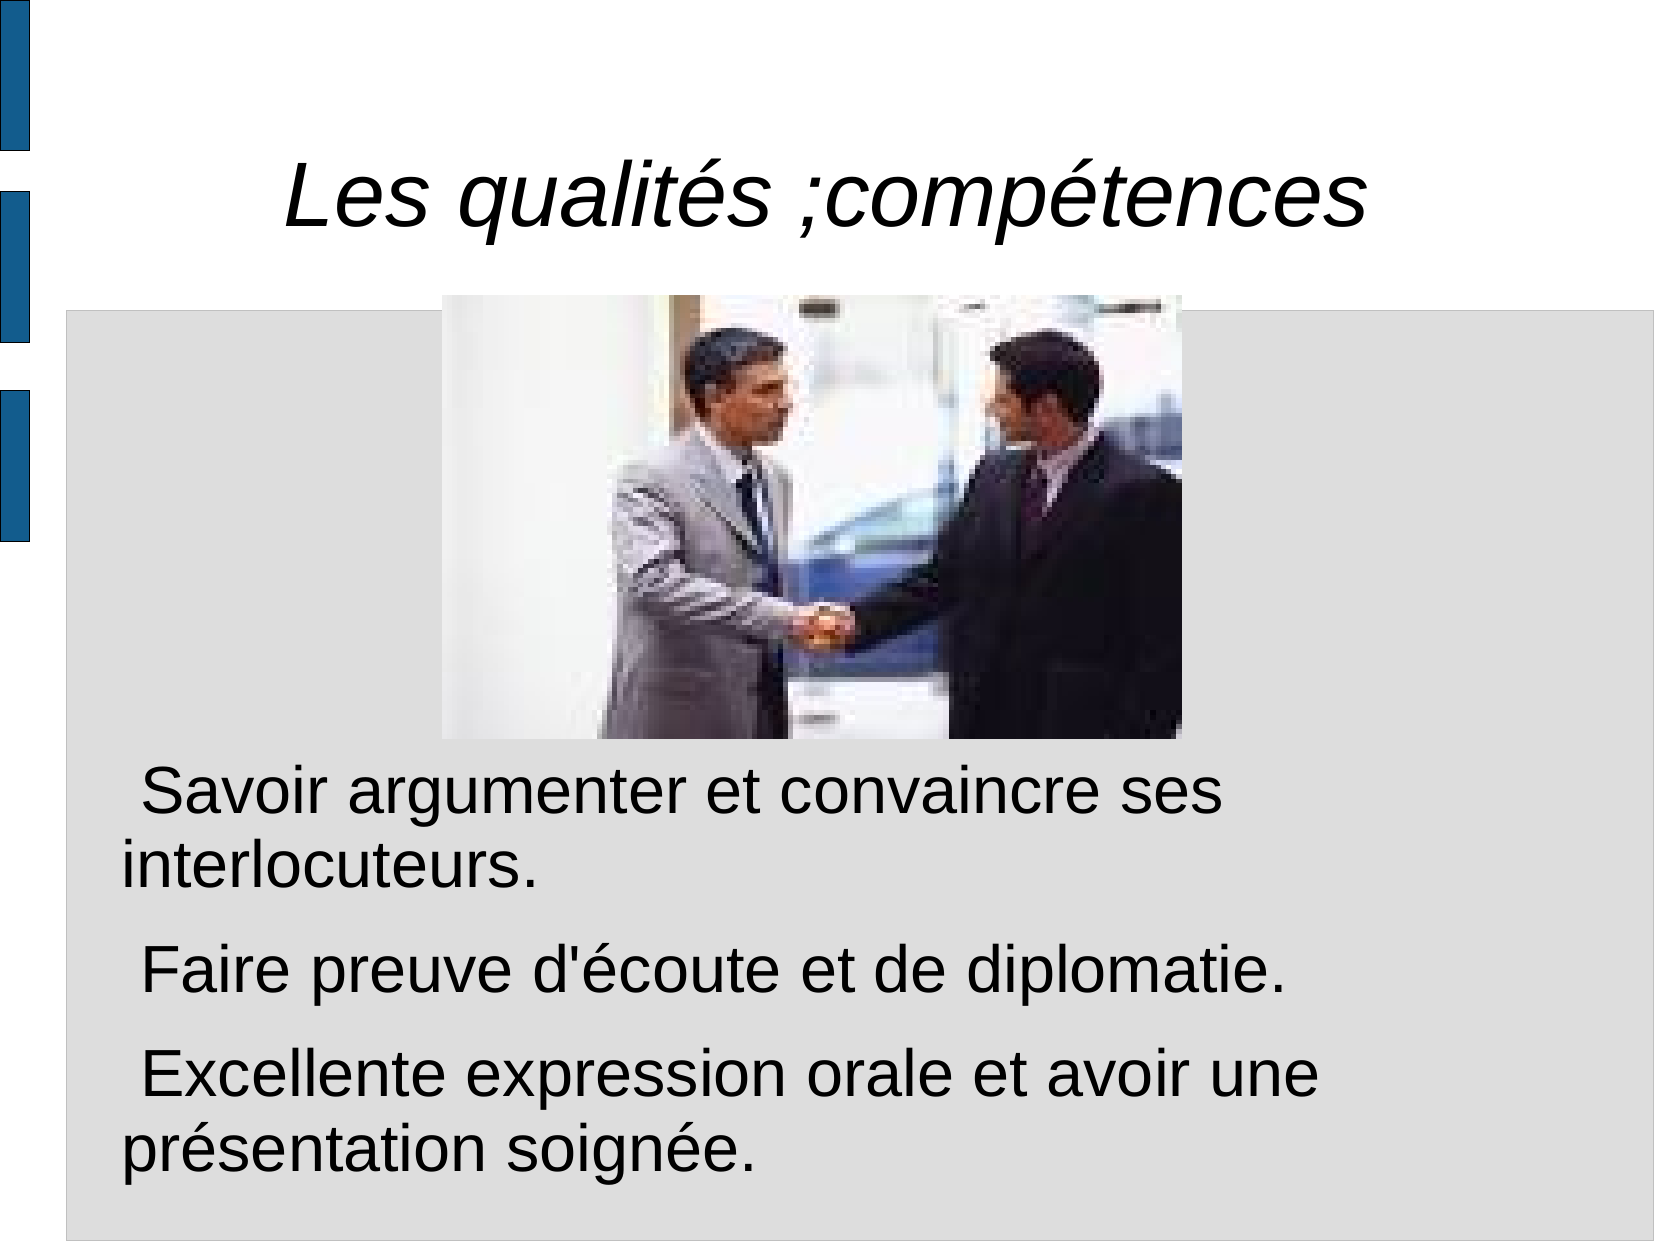

# Les qualités ;compétences
 Savoir argumenter et convaincre ses interlocuteurs.
 Faire preuve d'écoute et de diplomatie.
 Excellente expression orale et avoir une présentation soignée.